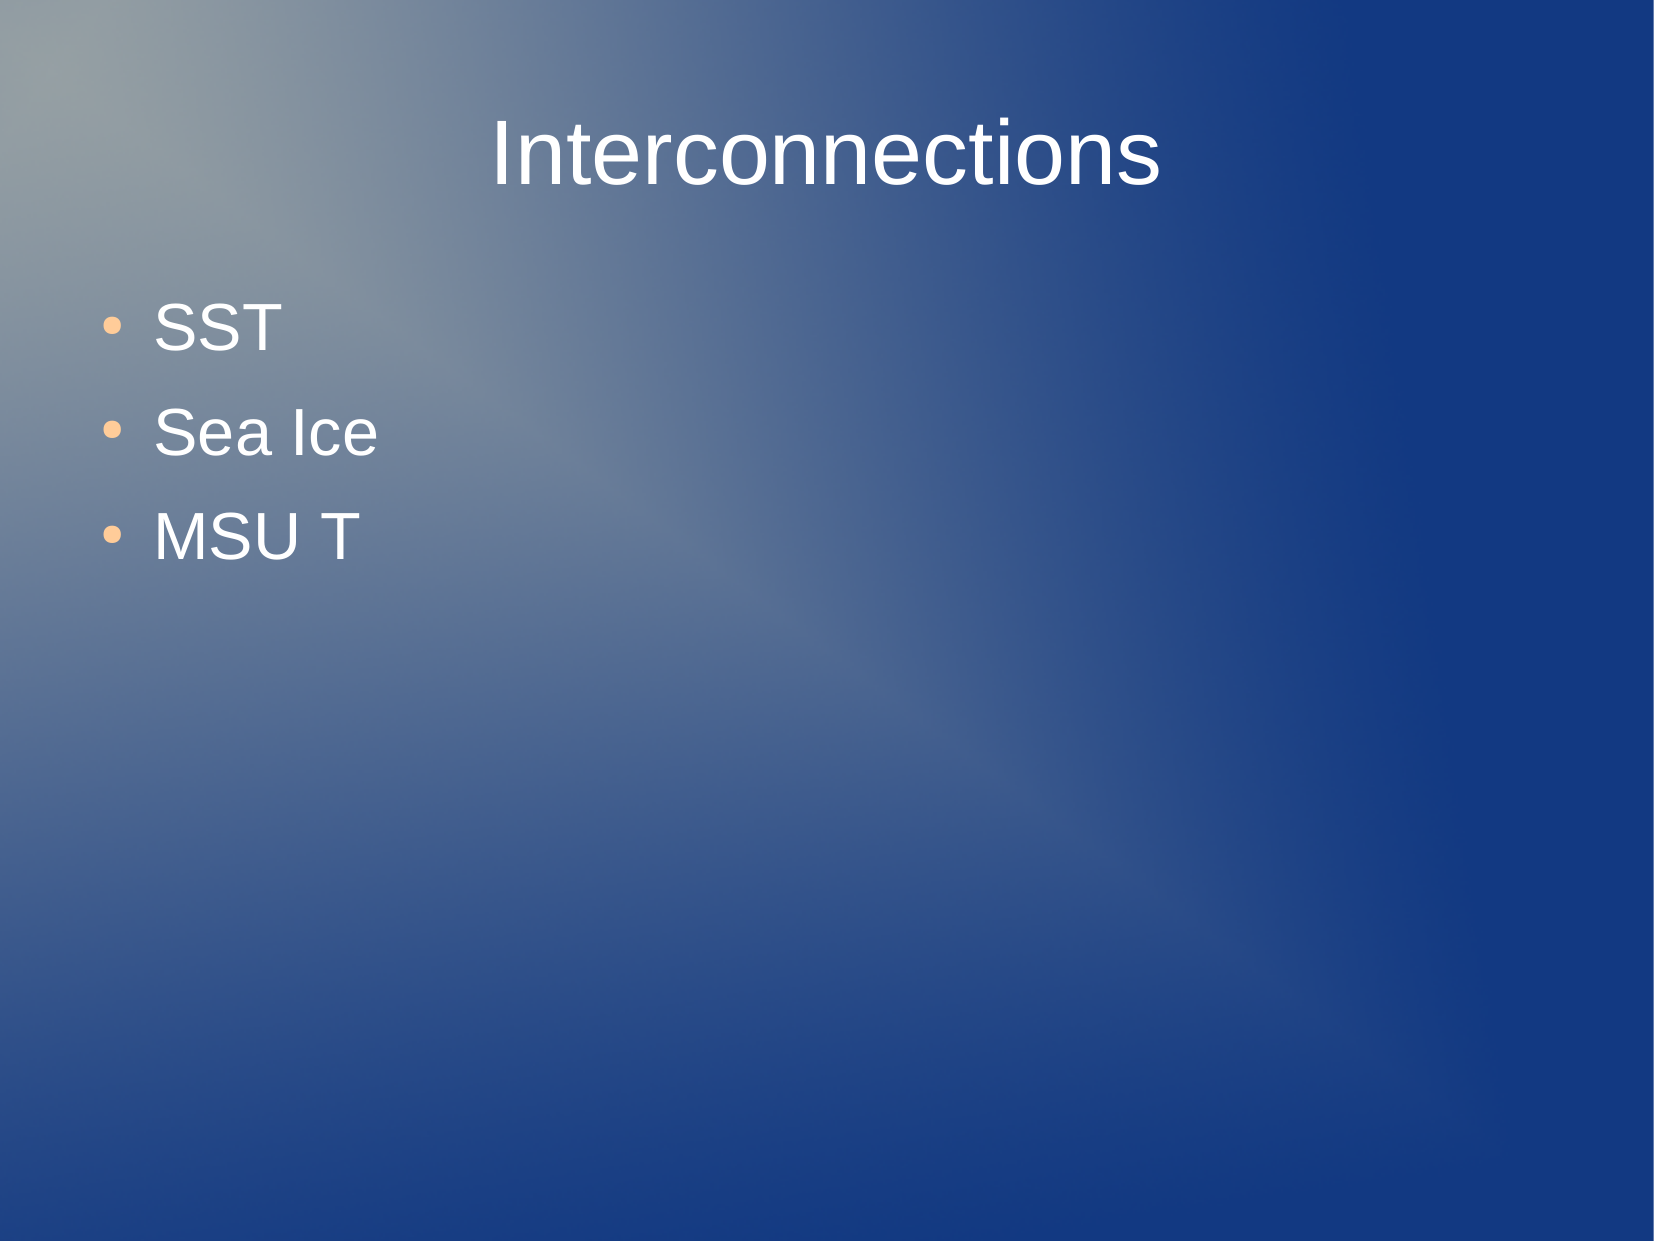

# Interconnections
SST
Sea Ice
MSU T